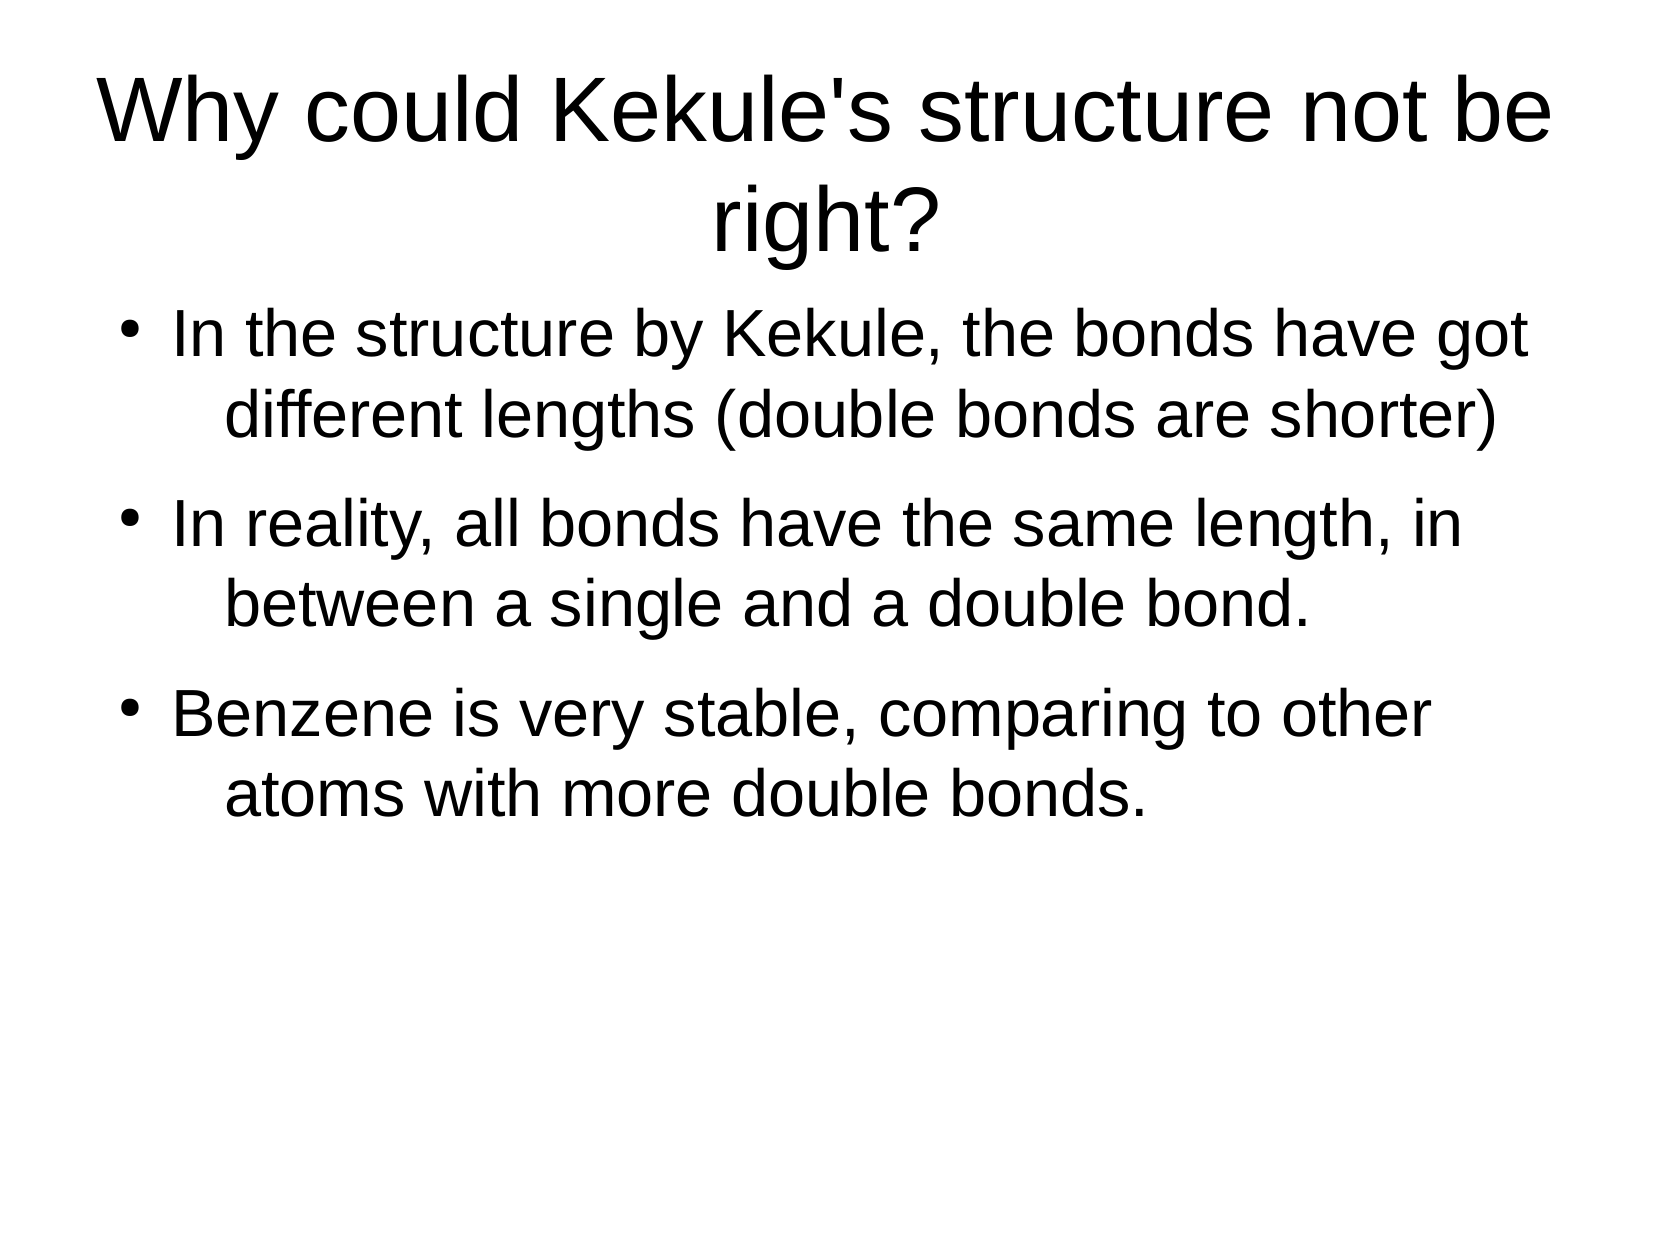

# Why could Kekule's structure not be right?
In the structure by Kekule, the bonds have got different lengths (double bonds are shorter)
In reality, all bonds have the same length, in between a single and a double bond.
Benzene is very stable, comparing to other atoms with more double bonds.